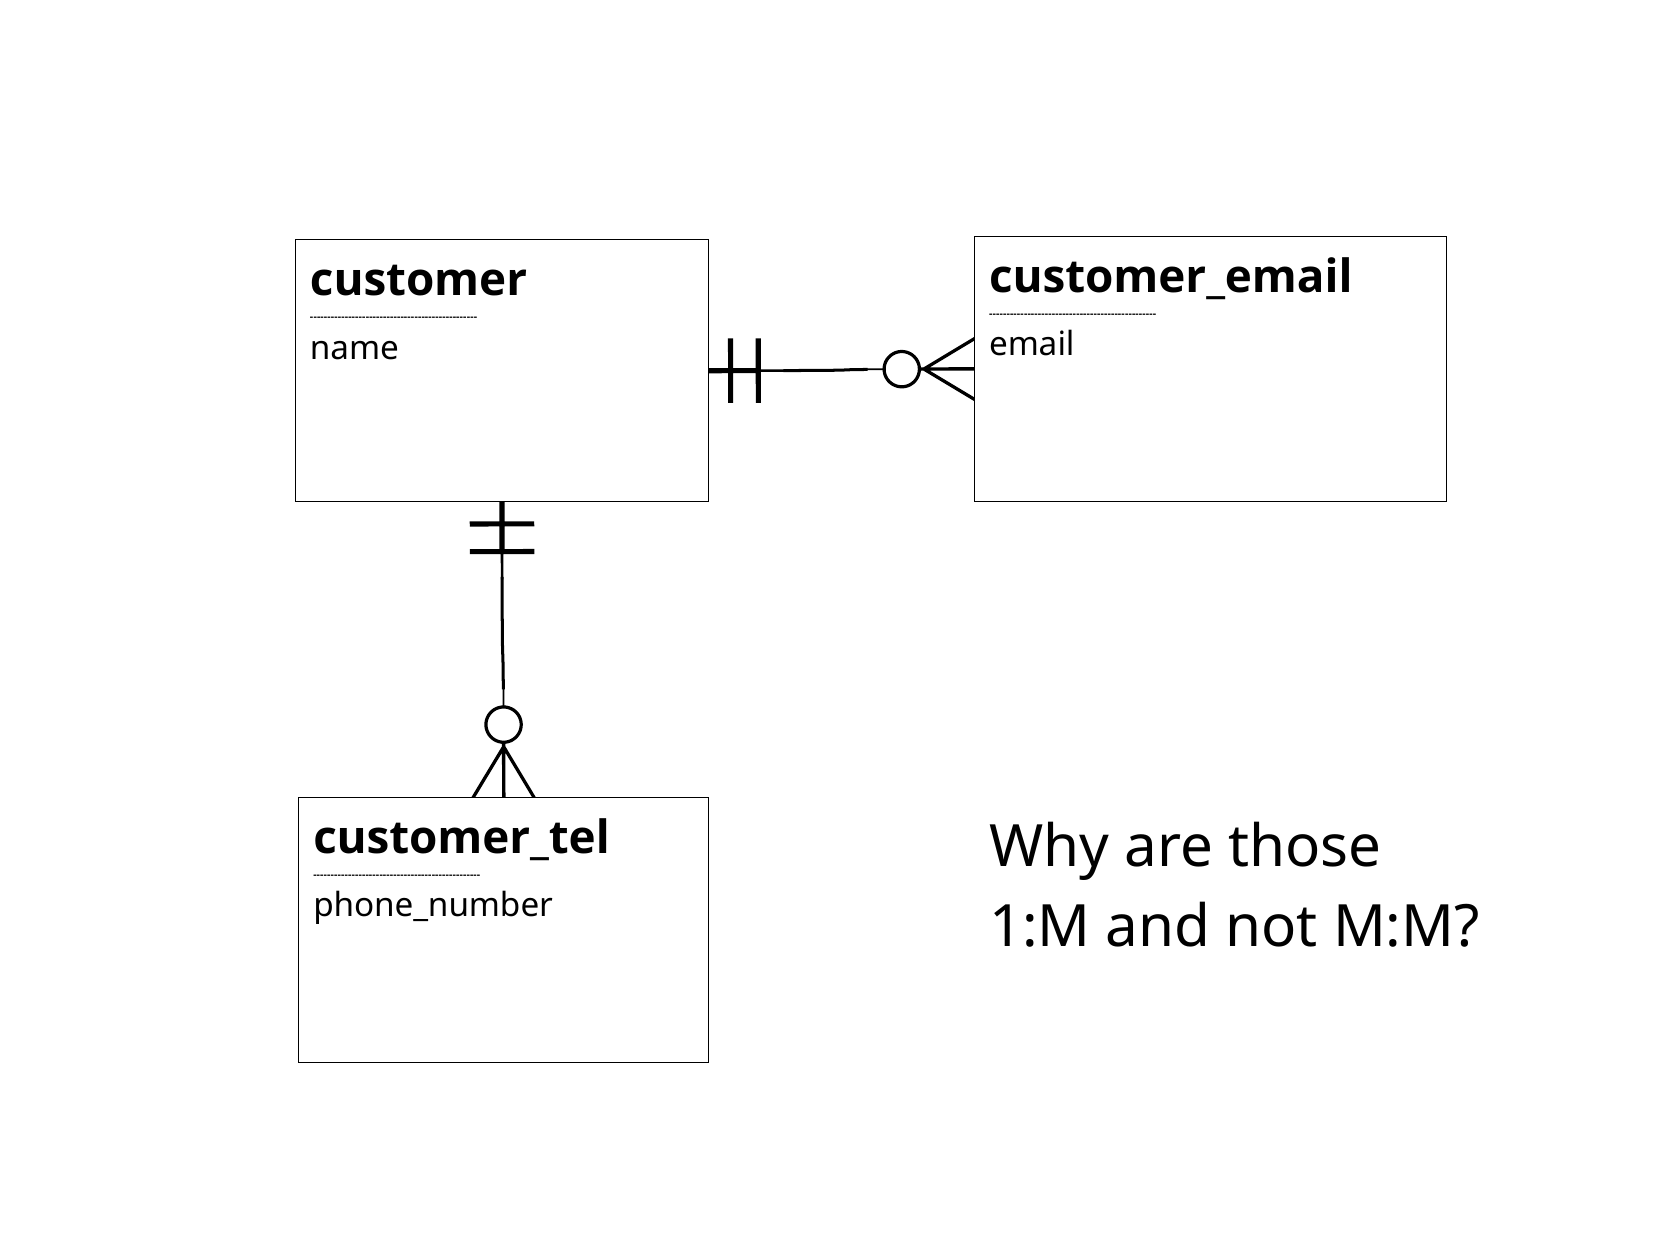

customer_email
------------------------------------------------
email
customer
------------------------------------------------
name
customer_tel
------------------------------------------------
phone_number
Why are those 1:M and not M:M?